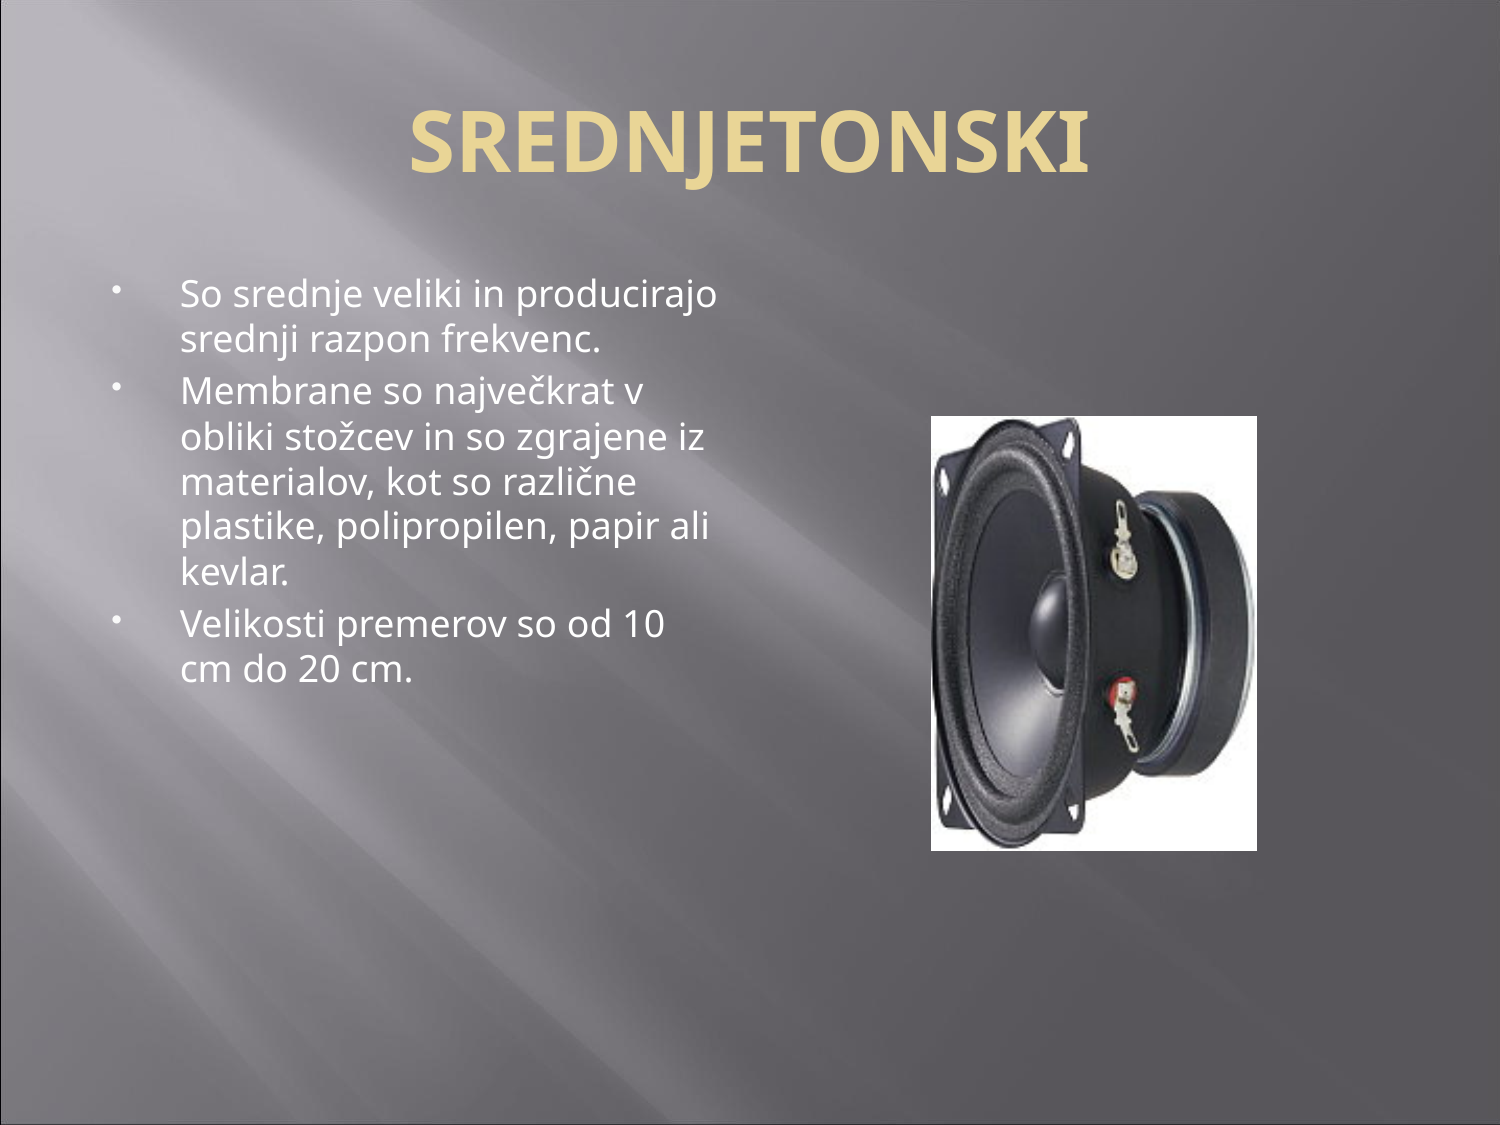

# SREDNJETONSKI
So srednje veliki in producirajo srednji razpon frekvenc.
Membrane so največkrat v obliki stožcev in so zgrajene iz materialov, kot so različne plastike, polipropilen, papir ali kevlar.
Velikosti premerov so od 10 cm do 20 cm.